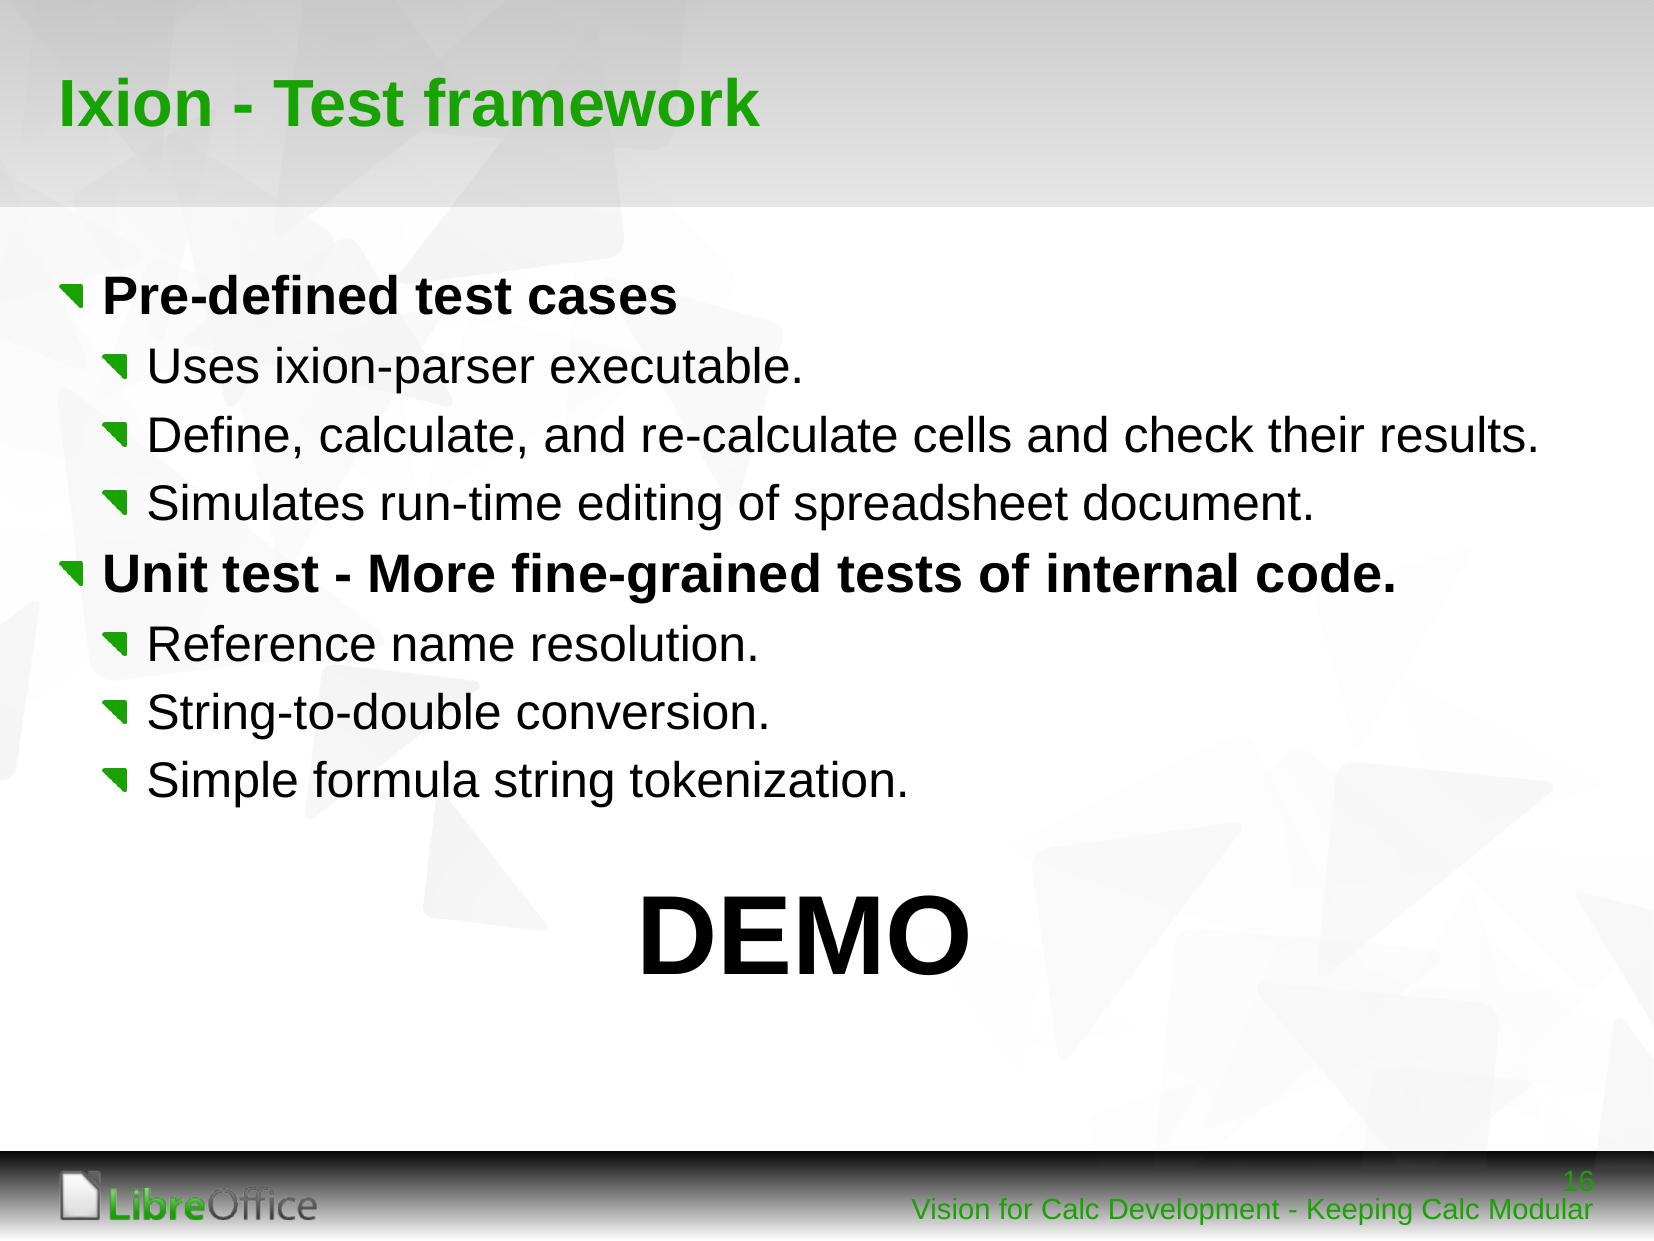

# Ixion - Test framework
Pre-defined test cases
Uses ixion-parser executable.
Define, calculate, and re-calculate cells and check their results.
Simulates run-time editing of spreadsheet document.
Unit test - More fine-grained tests of internal code.
Reference name resolution.
String-to-double conversion.
Simple formula string tokenization.
DEMO
16
Vision for Calc Development - Keeping Calc Modular